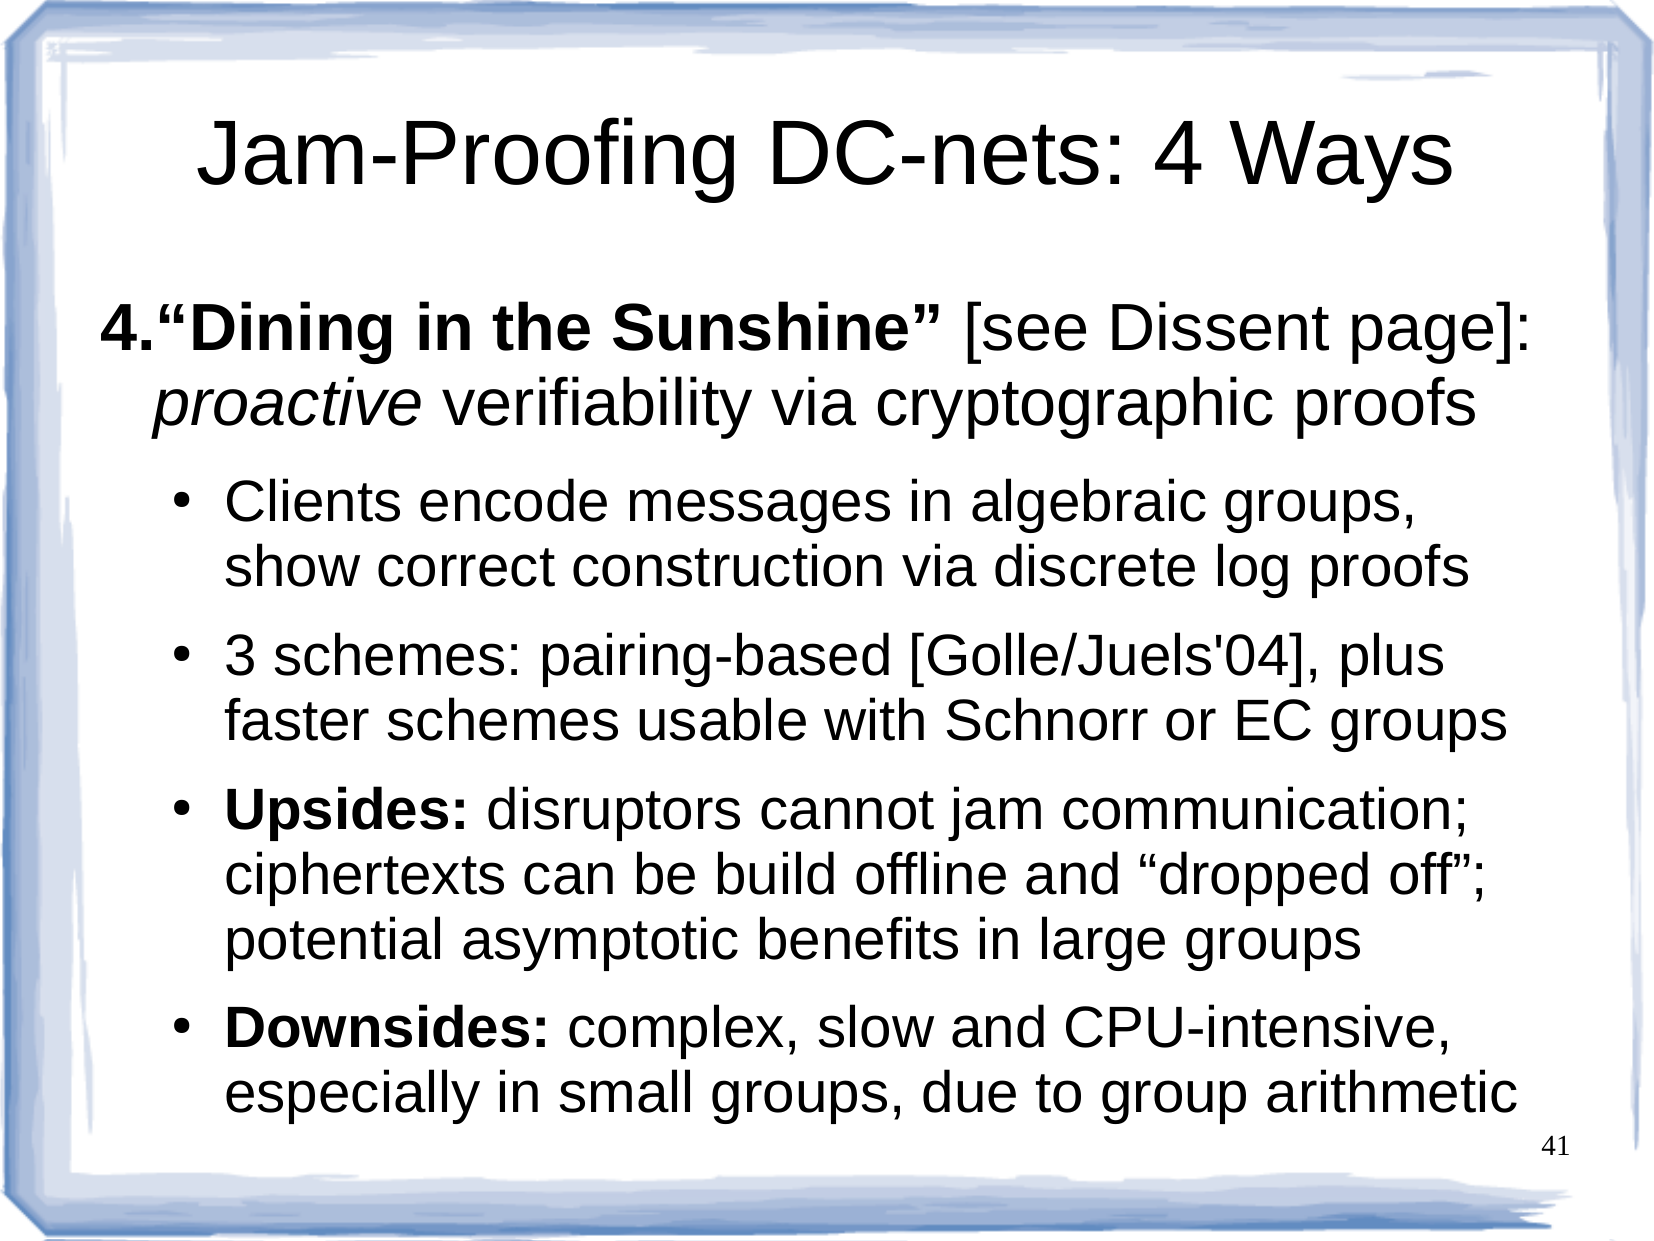

# Jam-Proofing DC-nets: 4 Ways
“Dining in the Sunshine” [see Dissent page]:
proactive verifiability via cryptographic proofs
Clients encode messages in algebraic groups,
show correct construction via discrete log proofs
3 schemes: pairing-based [Golle/Juels'04], plus
faster schemes usable with Schnorr or EC groups
Upsides: disruptors cannot jam communication;
ciphertexts can be build offline and “dropped off”;
potential asymptotic benefits in large groups
Downsides: complex, slow and CPU-intensive,
especially in small groups, due to group arithmetic
41